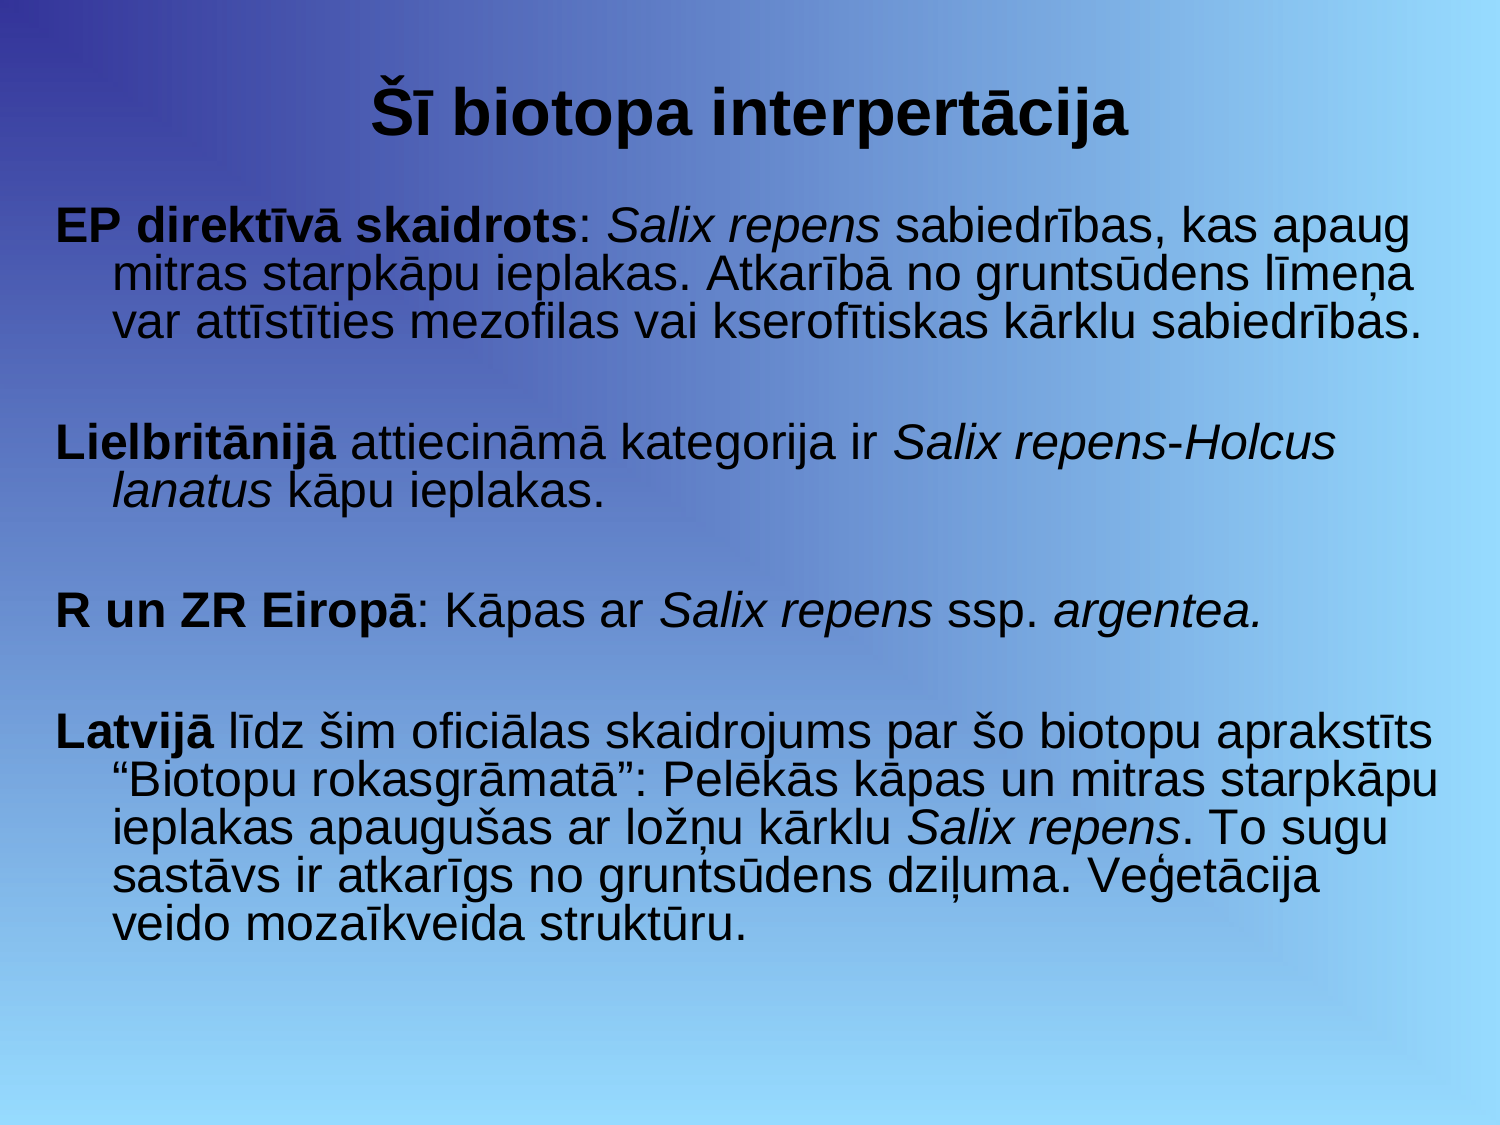

# Šī biotopa interpertācija
EP direktīvā skaidrots: Salix repens sabiedrības, kas apaug mitras starpkāpu ieplakas. Atkarībā no gruntsūdens līmeņa var attīstīties mezofilas vai kserofītiskas kārklu sabiedrības.
Lielbritānijā attiecināmā kategorija ir Salix repens-Holcus lanatus kāpu ieplakas.
R un ZR Eiropā: Kāpas ar Salix repens ssp. argentea.
Latvijā līdz šim oficiālas skaidrojums par šo biotopu aprakstīts “Biotopu rokasgrāmatā”: Pelēkās kāpas un mitras starpkāpu ieplakas apaugušas ar ložņu kārklu Salix repens. To sugu sastāvs ir atkarīgs no gruntsūdens dziļuma. Veģetācija veido mozaīkveida struktūru.